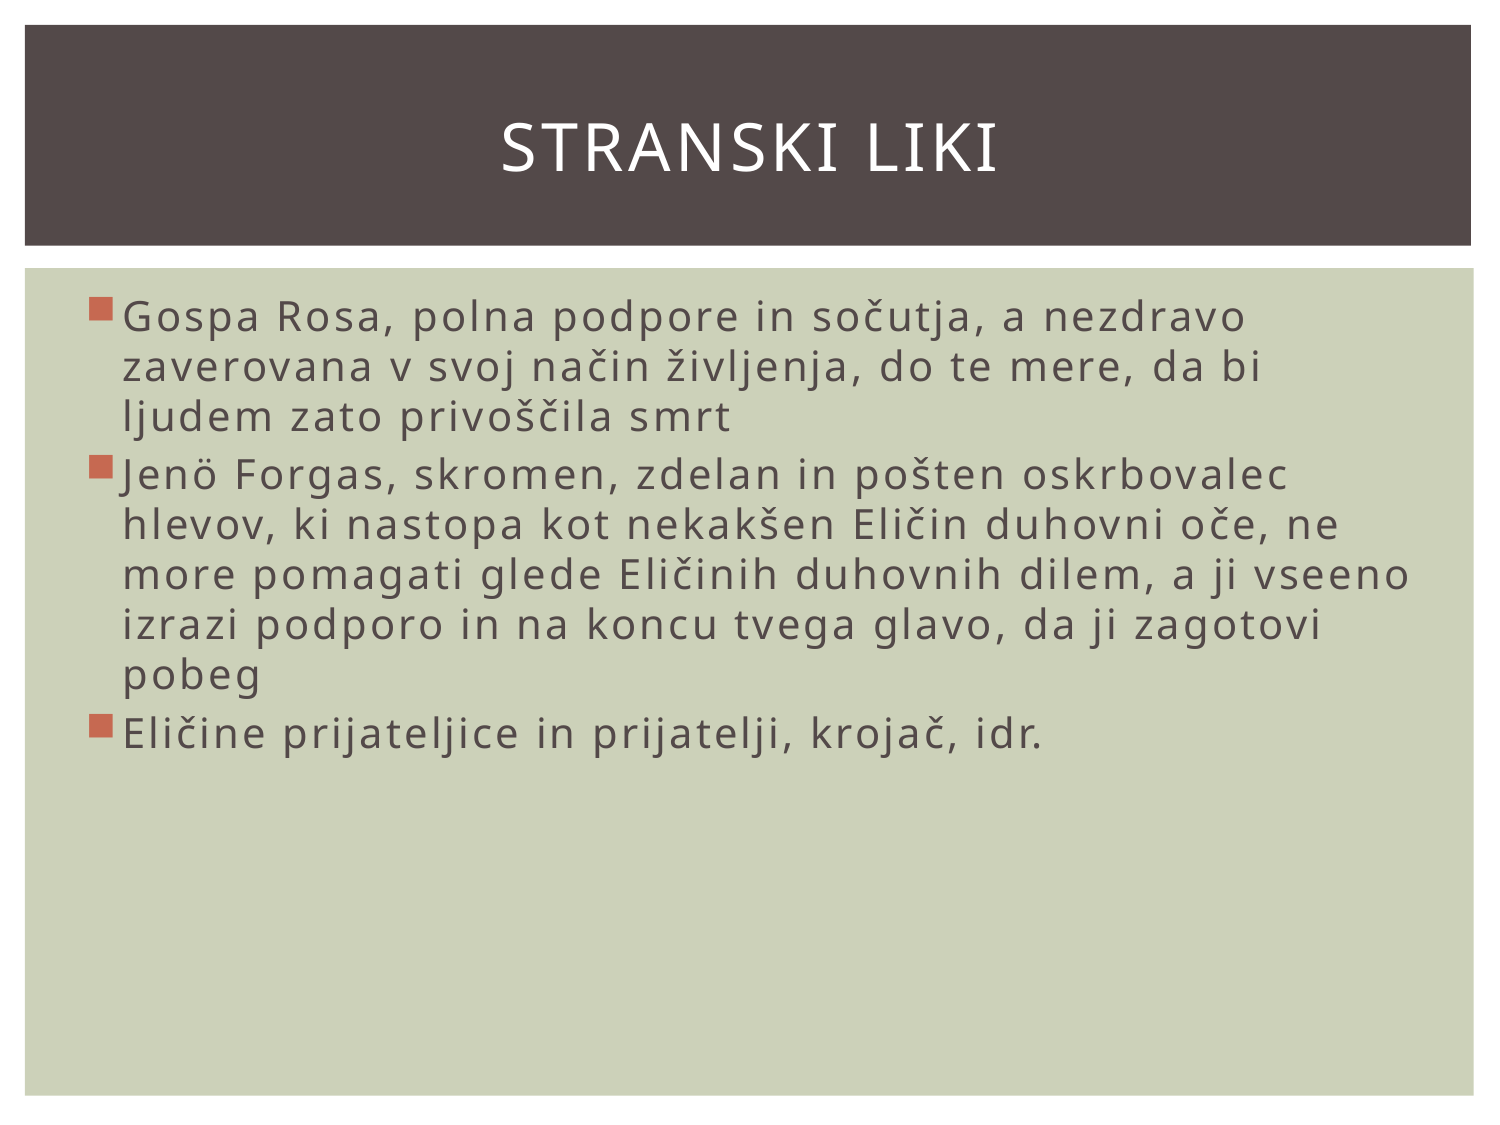

sTRANSKI LIKI
# Gospa Rosa, polna podpore in sočutja, a nezdravo zaverovana v svoj način življenja, do te mere, da bi ljudem zato privoščila smrt
Jenö Forgas, skromen, zdelan in pošten oskrbovalec hlevov, ki nastopa kot nekakšen Eličin duhovni oče, ne more pomagati glede Eličinih duhovnih dilem, a ji vseeno izrazi podporo in na koncu tvega glavo, da ji zagotovi pobeg
Eličine prijateljice in prijatelji, krojač, idr.